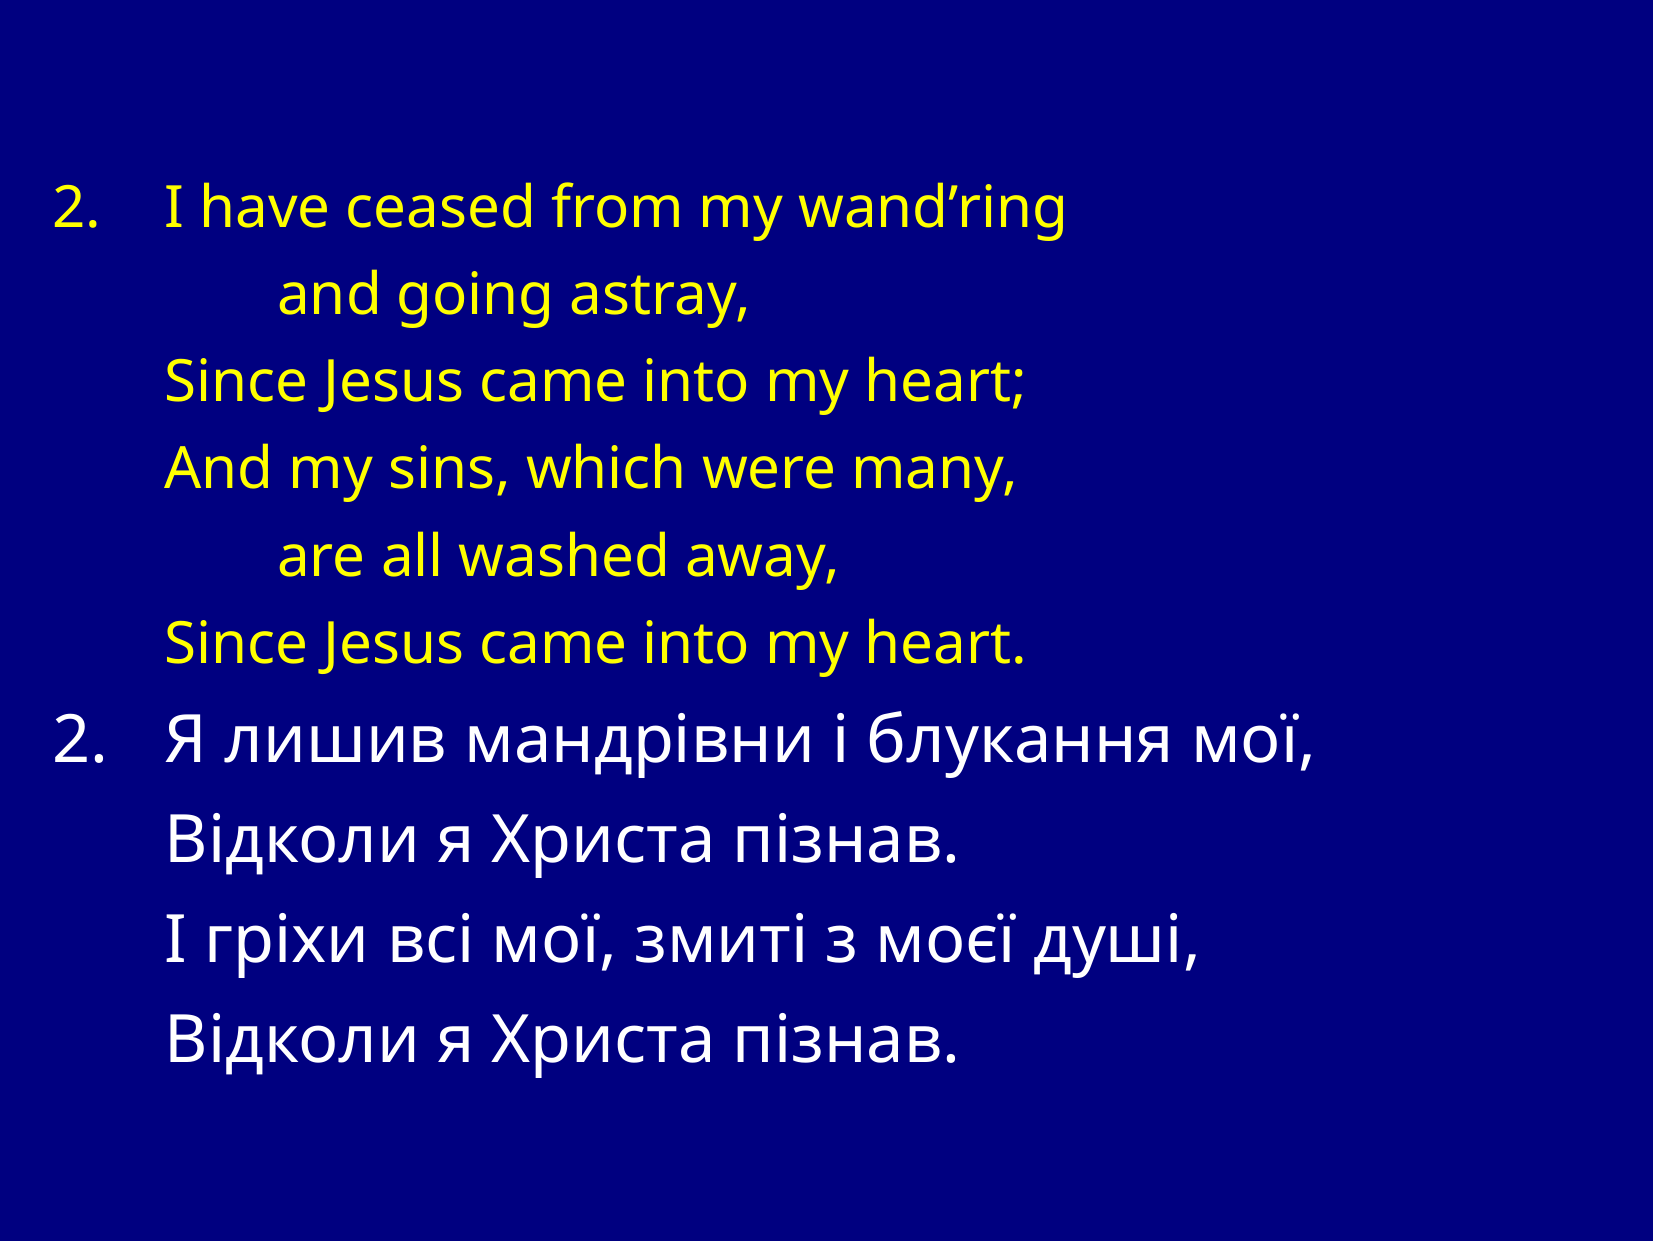

2.	I have ceased from my wand’ring
		and going astray,
	Since Jesus came into my heart;
	And my sins, which were many,
		are all washed away,
	Since Jesus came into my heart.
2.	Я лишив мандрівни і блукання мої,
	Відколи я Христа пізнав.
	І гріхи всі мої, змиті з моєї душі,
	Відколи я Христа пізнав.